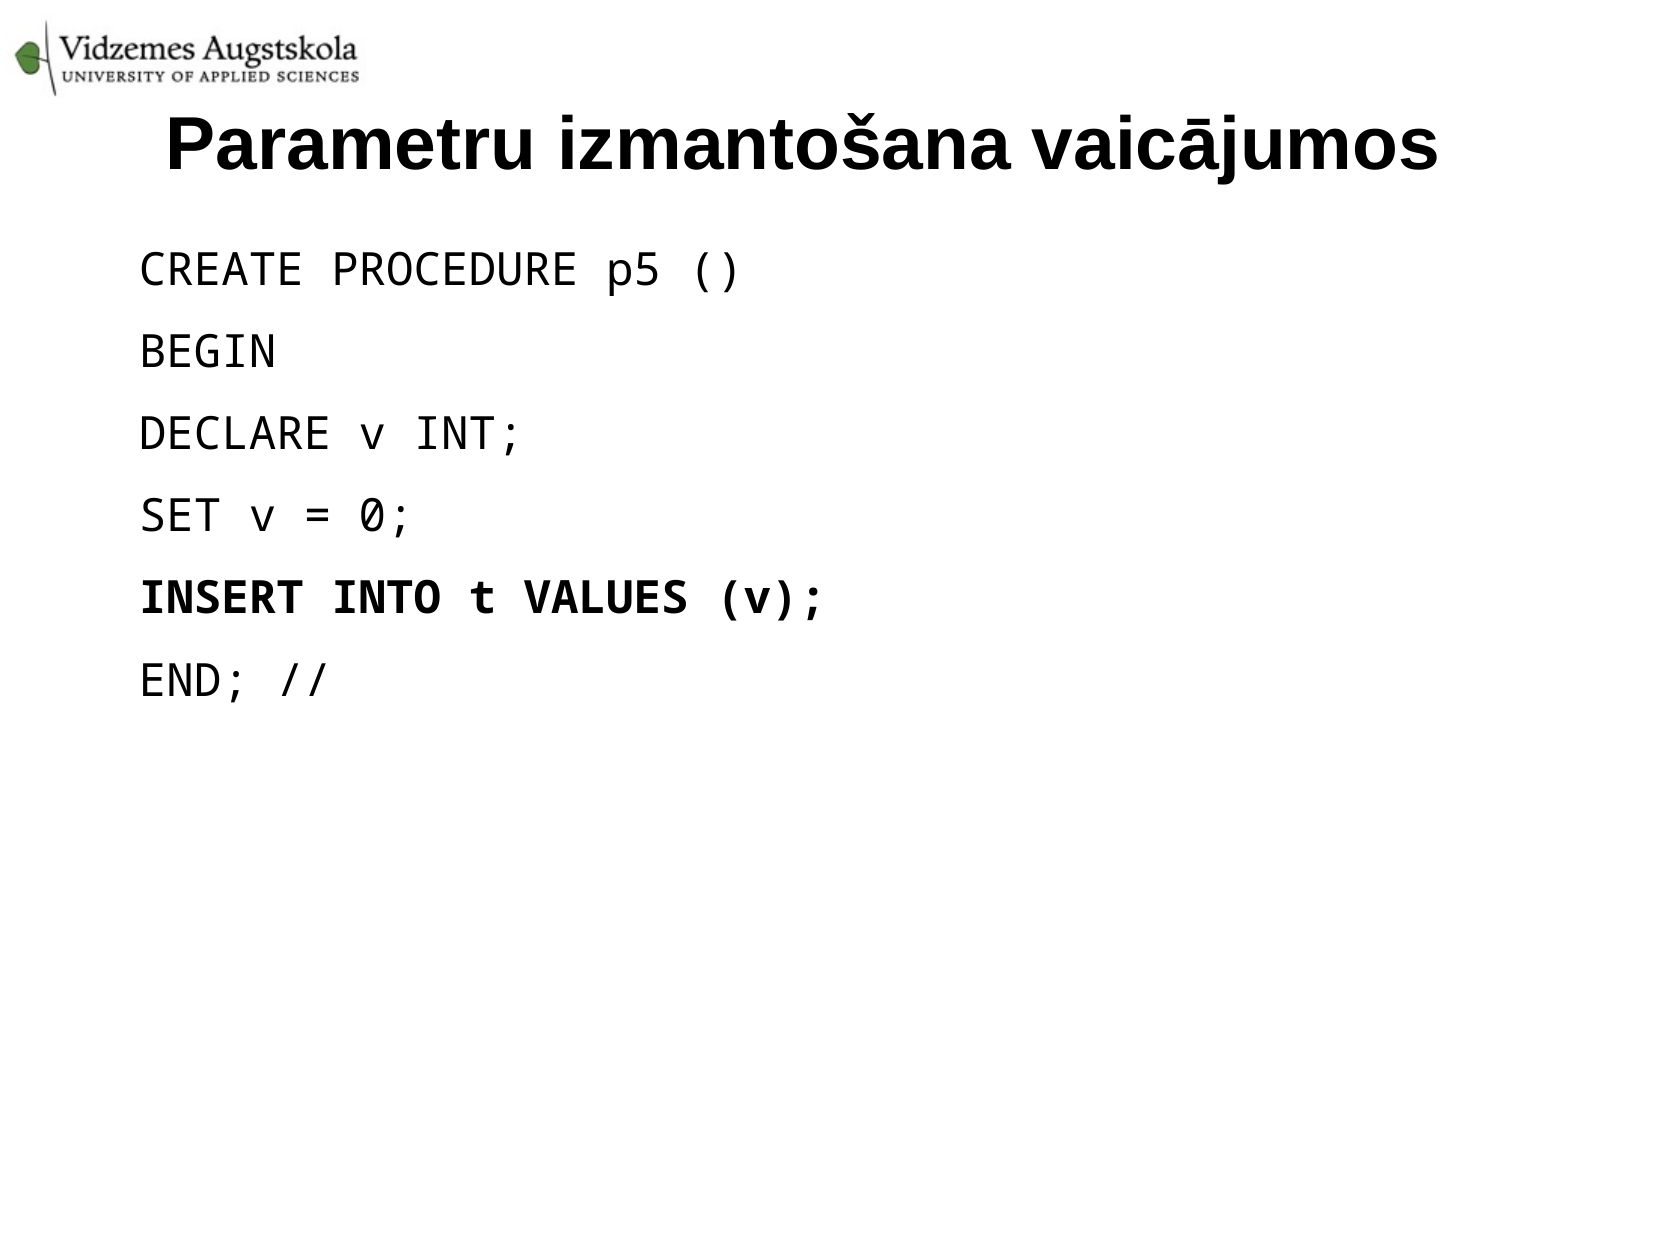

# Parametru izmantošana vaicājumos
CREATE PROCEDURE p5 ()
BEGIN
DECLARE v INT;
SET v = 0;
INSERT INTO t VALUES (v);
END; //